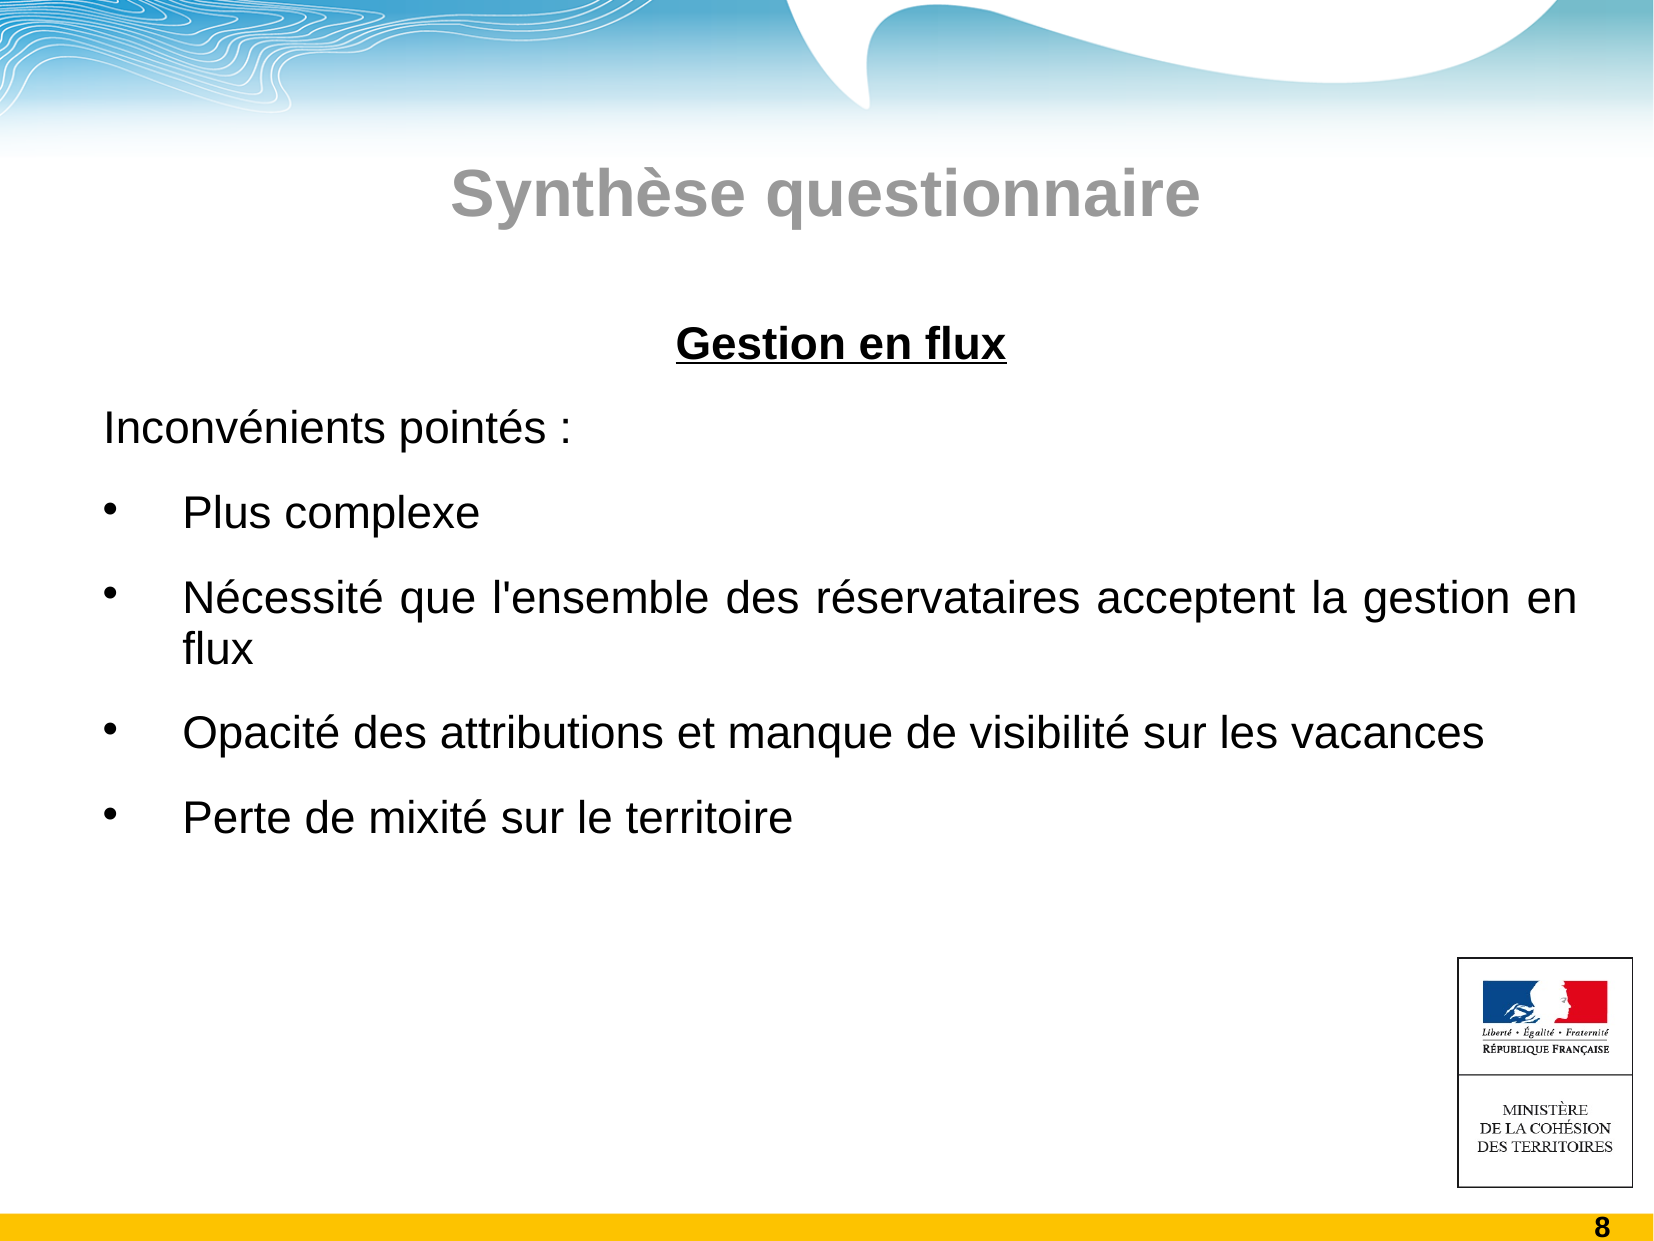

Synthèse questionnaire
Gestion en flux
Inconvénients pointés :
Plus complexe
Nécessité que l'ensemble des réservataires acceptent la gestion en flux
Opacité des attributions et manque de visibilité sur les vacances
Perte de mixité sur le territoire